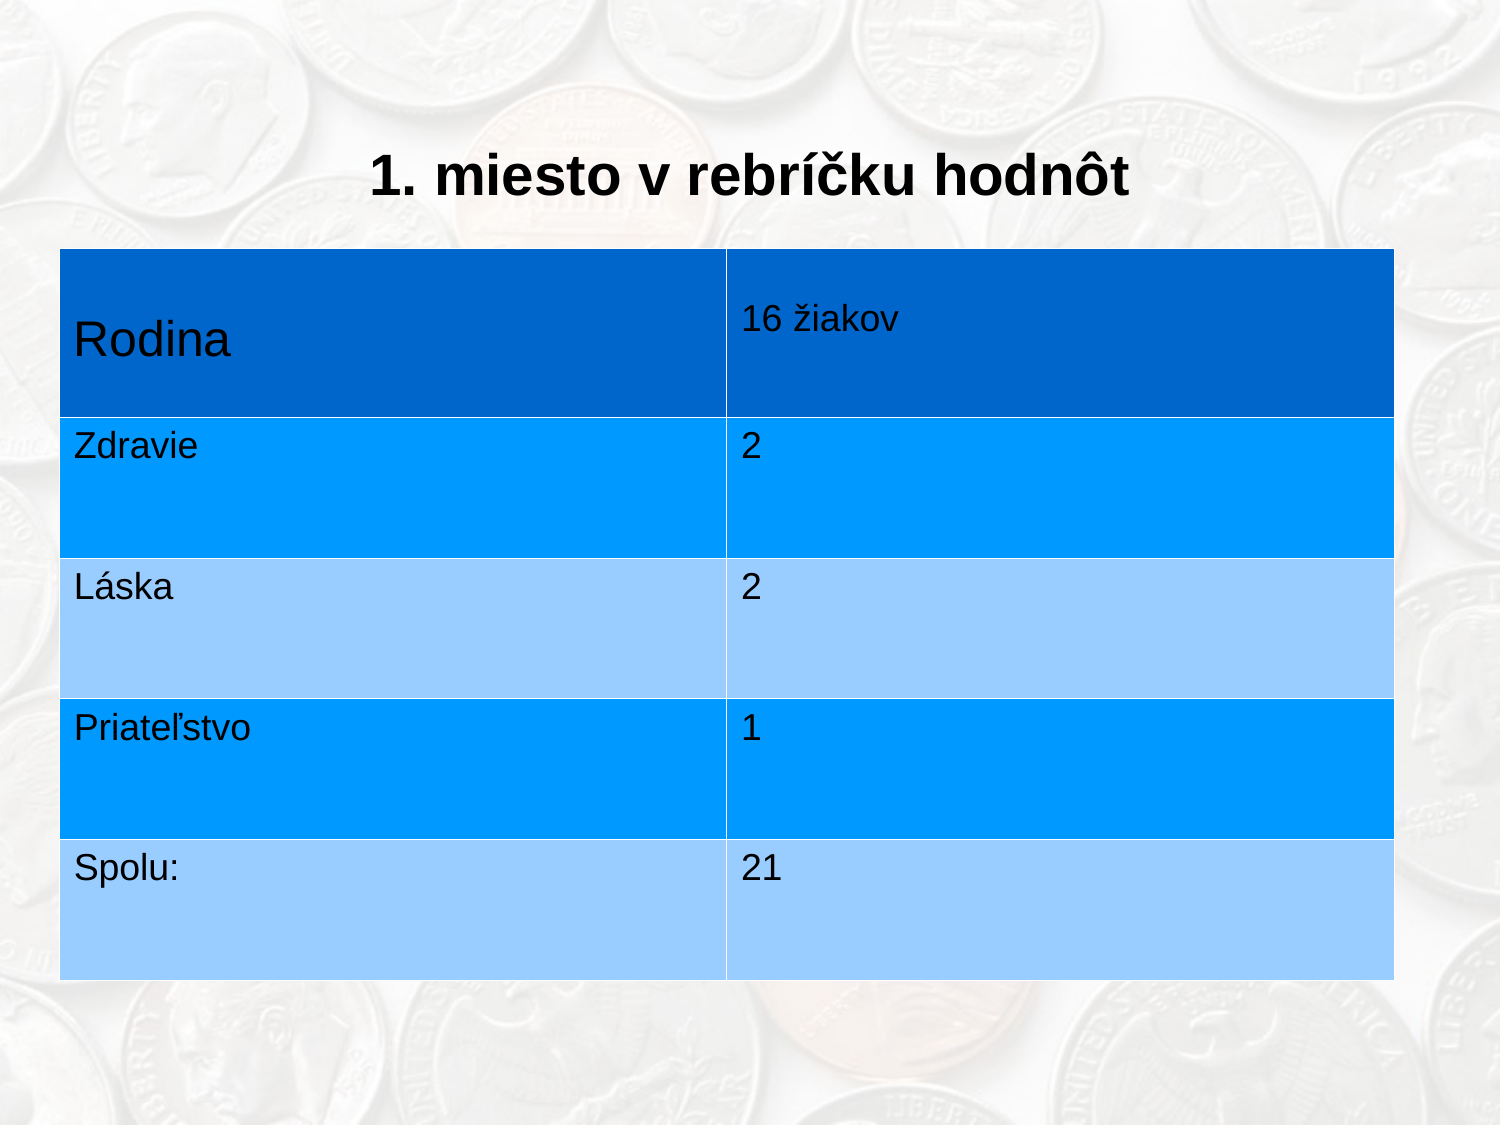

1. miesto v rebríčku hodnôt
| Rodina | 16 žiakov |
| --- | --- |
| Zdravie | 2 |
| Láska | 2 |
| Priateľstvo | 1 |
| Spolu: | 21 |
#